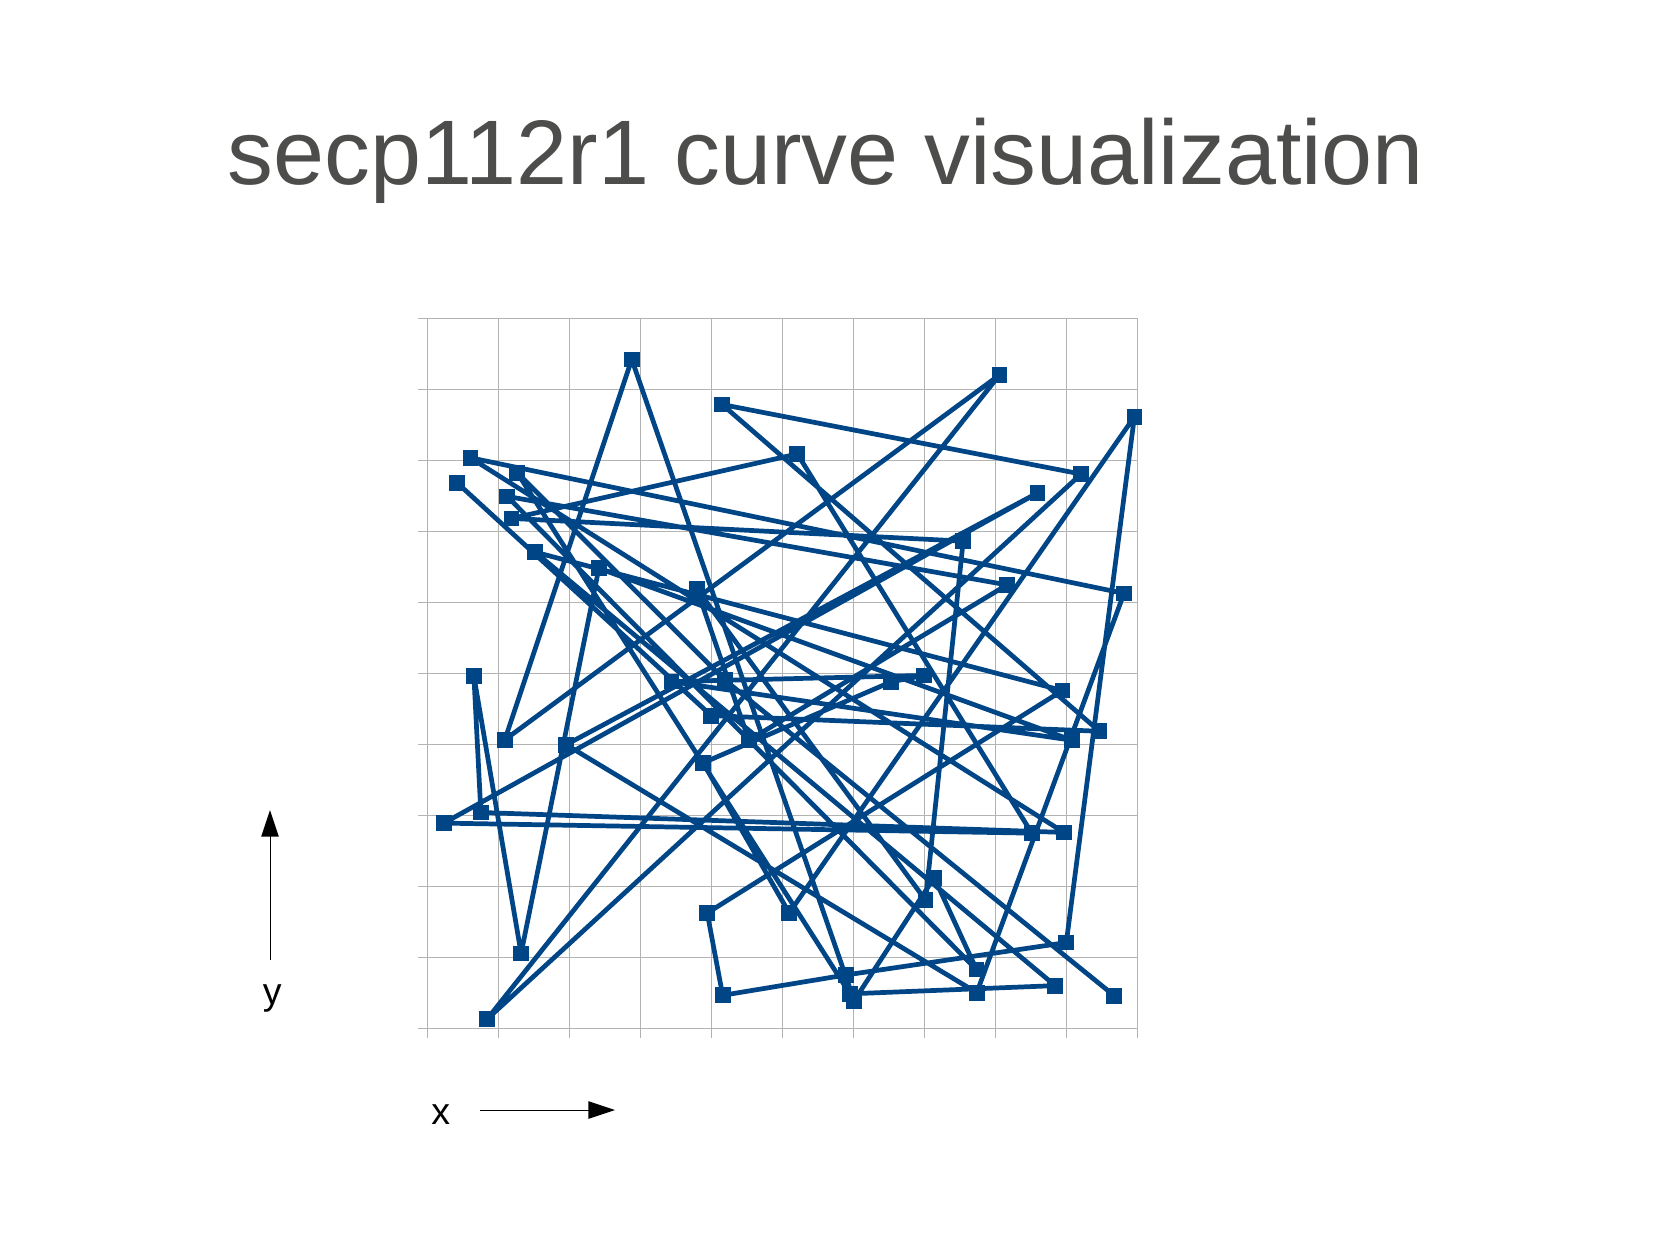

# secp112r1 curve visualization
### Chart
| Category | |
|---|---|
y
x